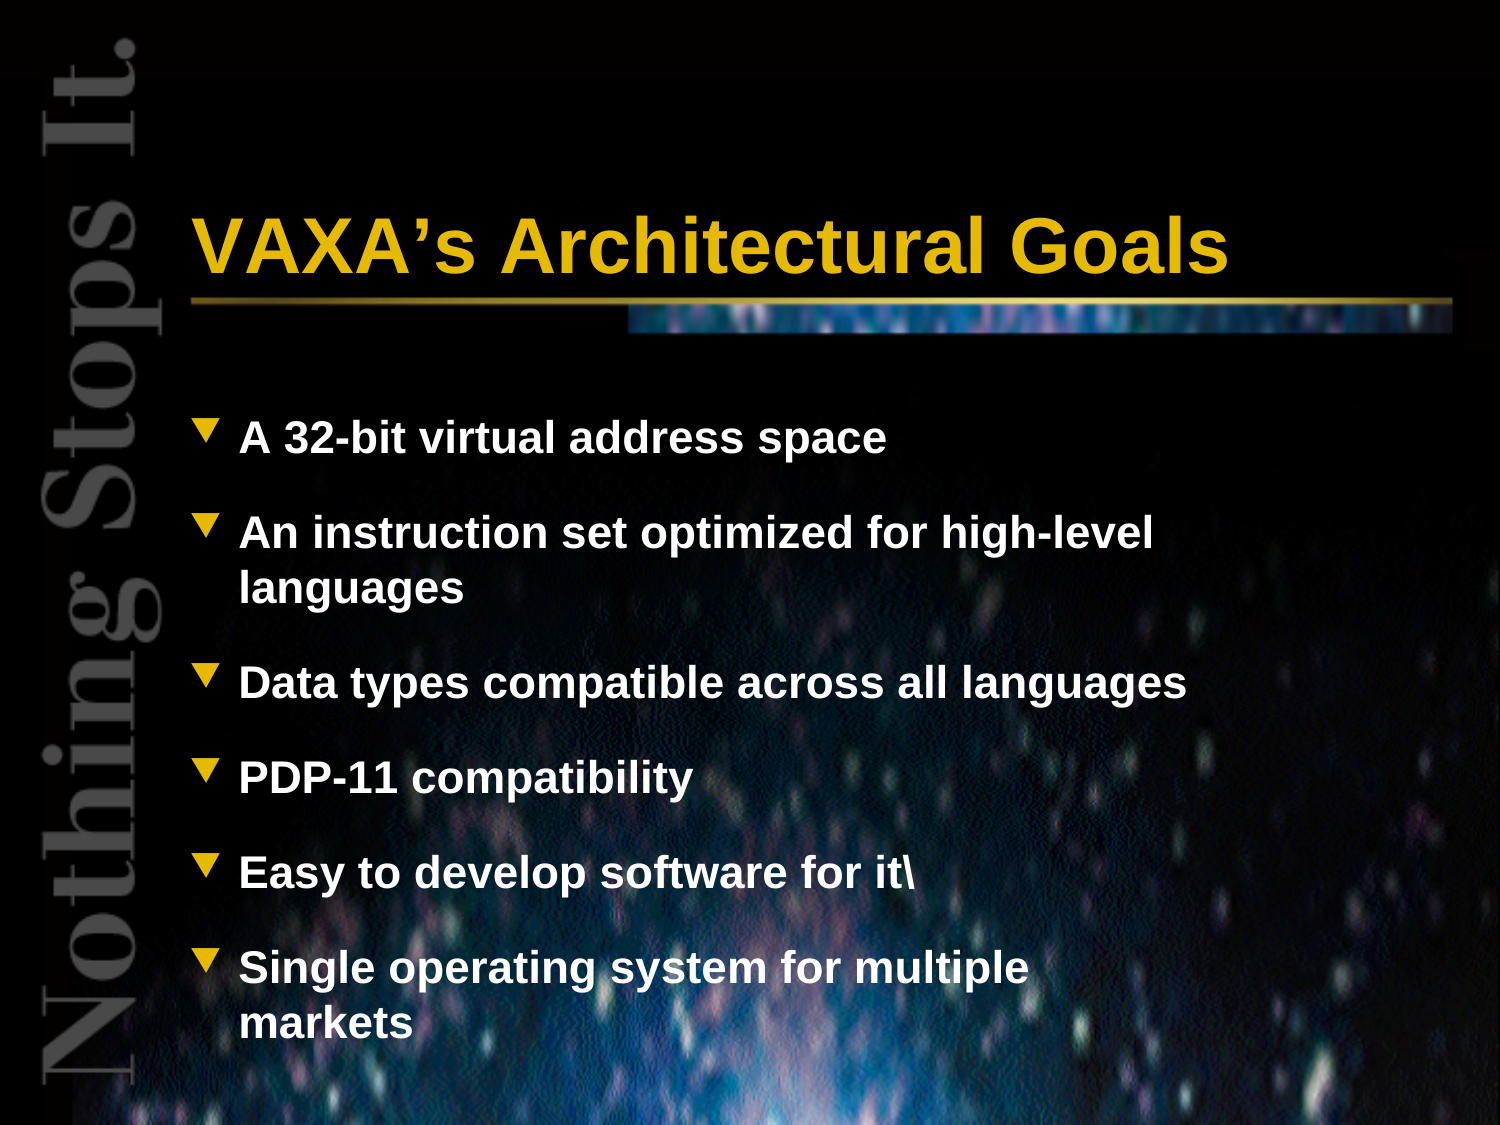

# VAXA’s Architectural Goals
A 32-bit virtual address space
An instruction set optimized for high-level languages
Data types compatible across all languages
PDP-11 compatibility
Easy to develop software for it\
Single operating system for multiple markets